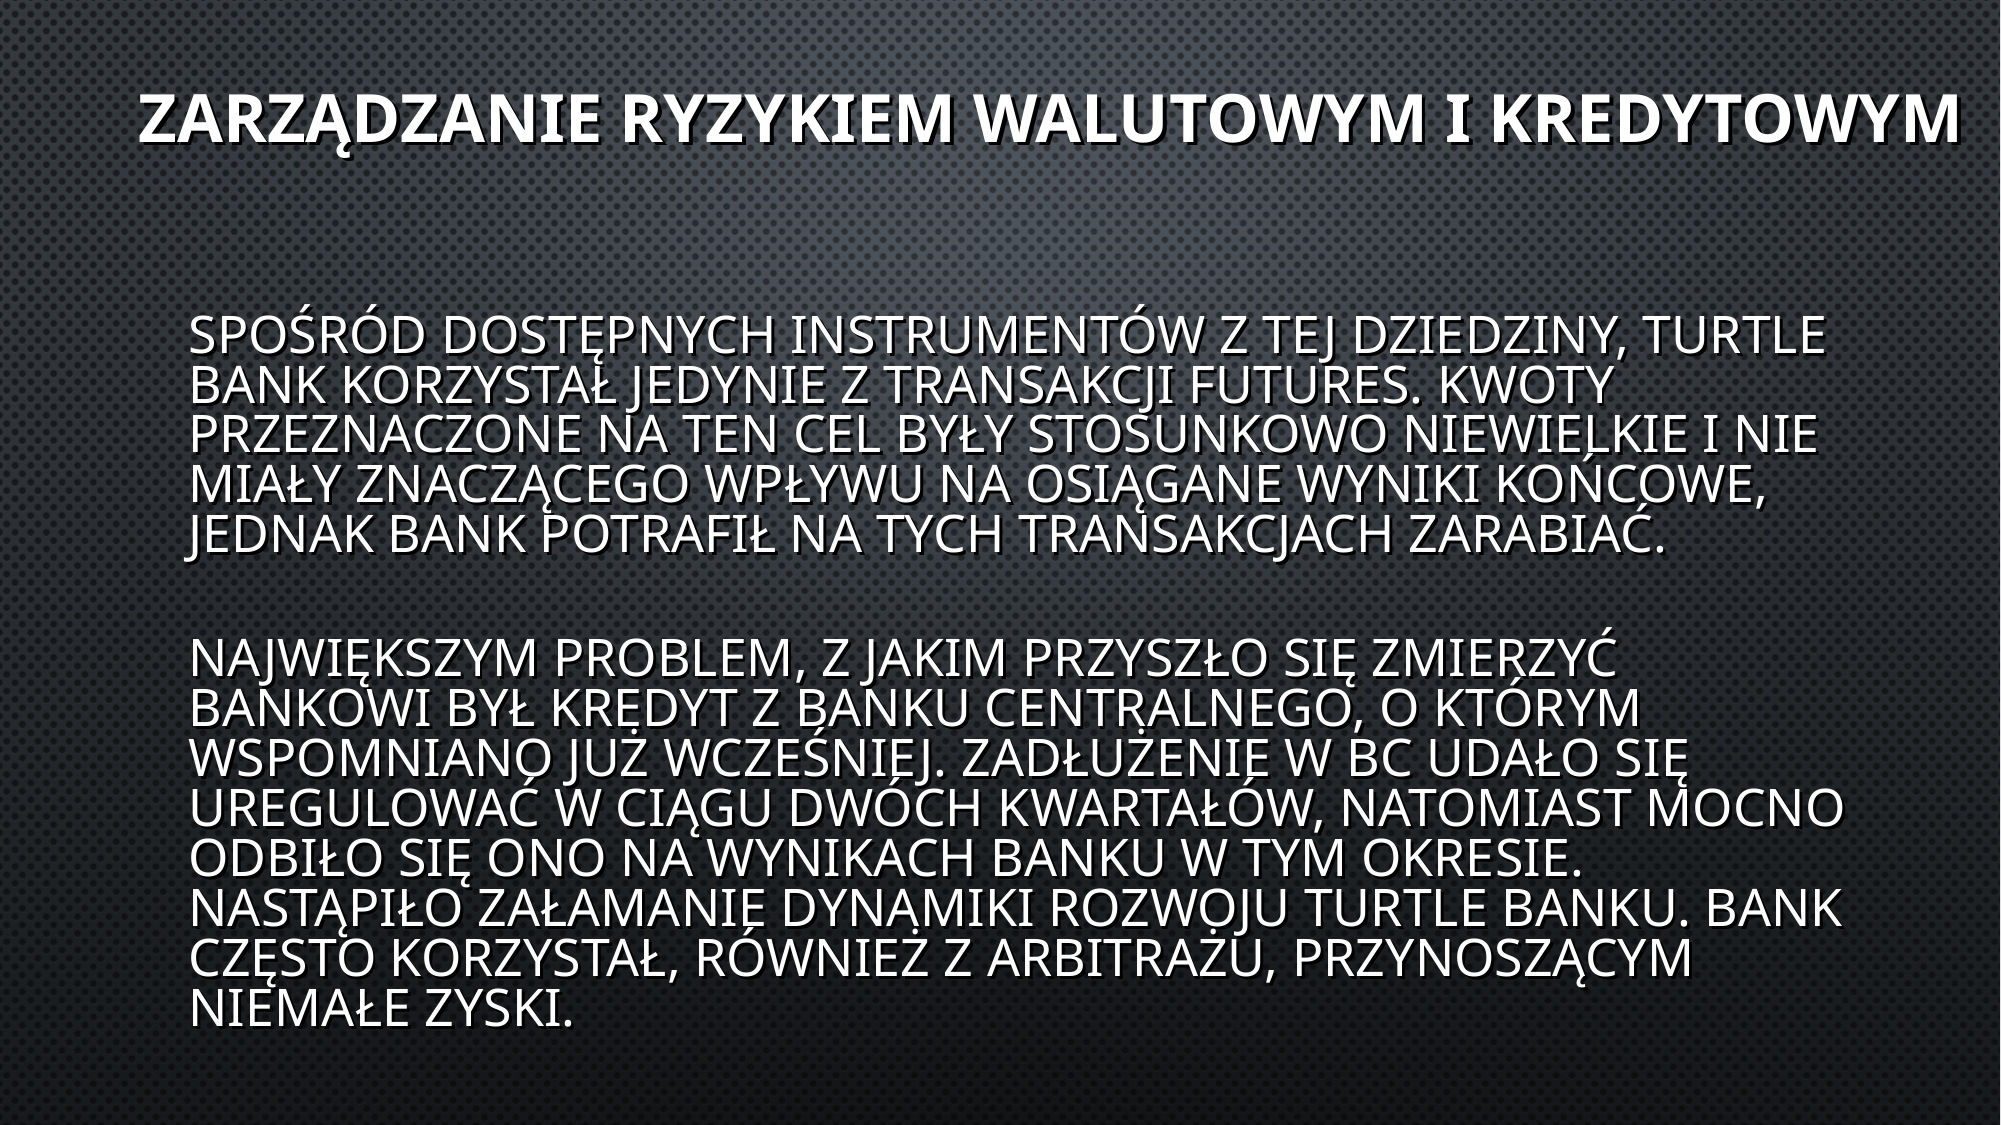

# Zarządzanie ryzykiem walutowym i kredytowym
Spośród dostępnych instrumentów z tej dziedziny, Turtle Bank korzystał jedynie z transakcji futures. Kwoty przeznaczone na ten cel były stosunkowo niewielkie i nie miały znaczącego wpływu na osiągane wyniki końcowe, jednak bank potrafił na tych transakcjach zarabiać.
Największym problem, z jakim przyszło się zmierzyć bankowi był kredyt z banku centralnego, o którym wspomniano już wcześniej. Zadłużenie w BC udało się uregulować w ciągu dwóch kwartałów, natomiast mocno odbiło się ono na wynikach banku w tym okresie. Nastąpiło załamanie dynamiki rozwoju Turtle Banku. Bank często korzystał, również z arbitrażu, przynoszącym niemałe zyski.